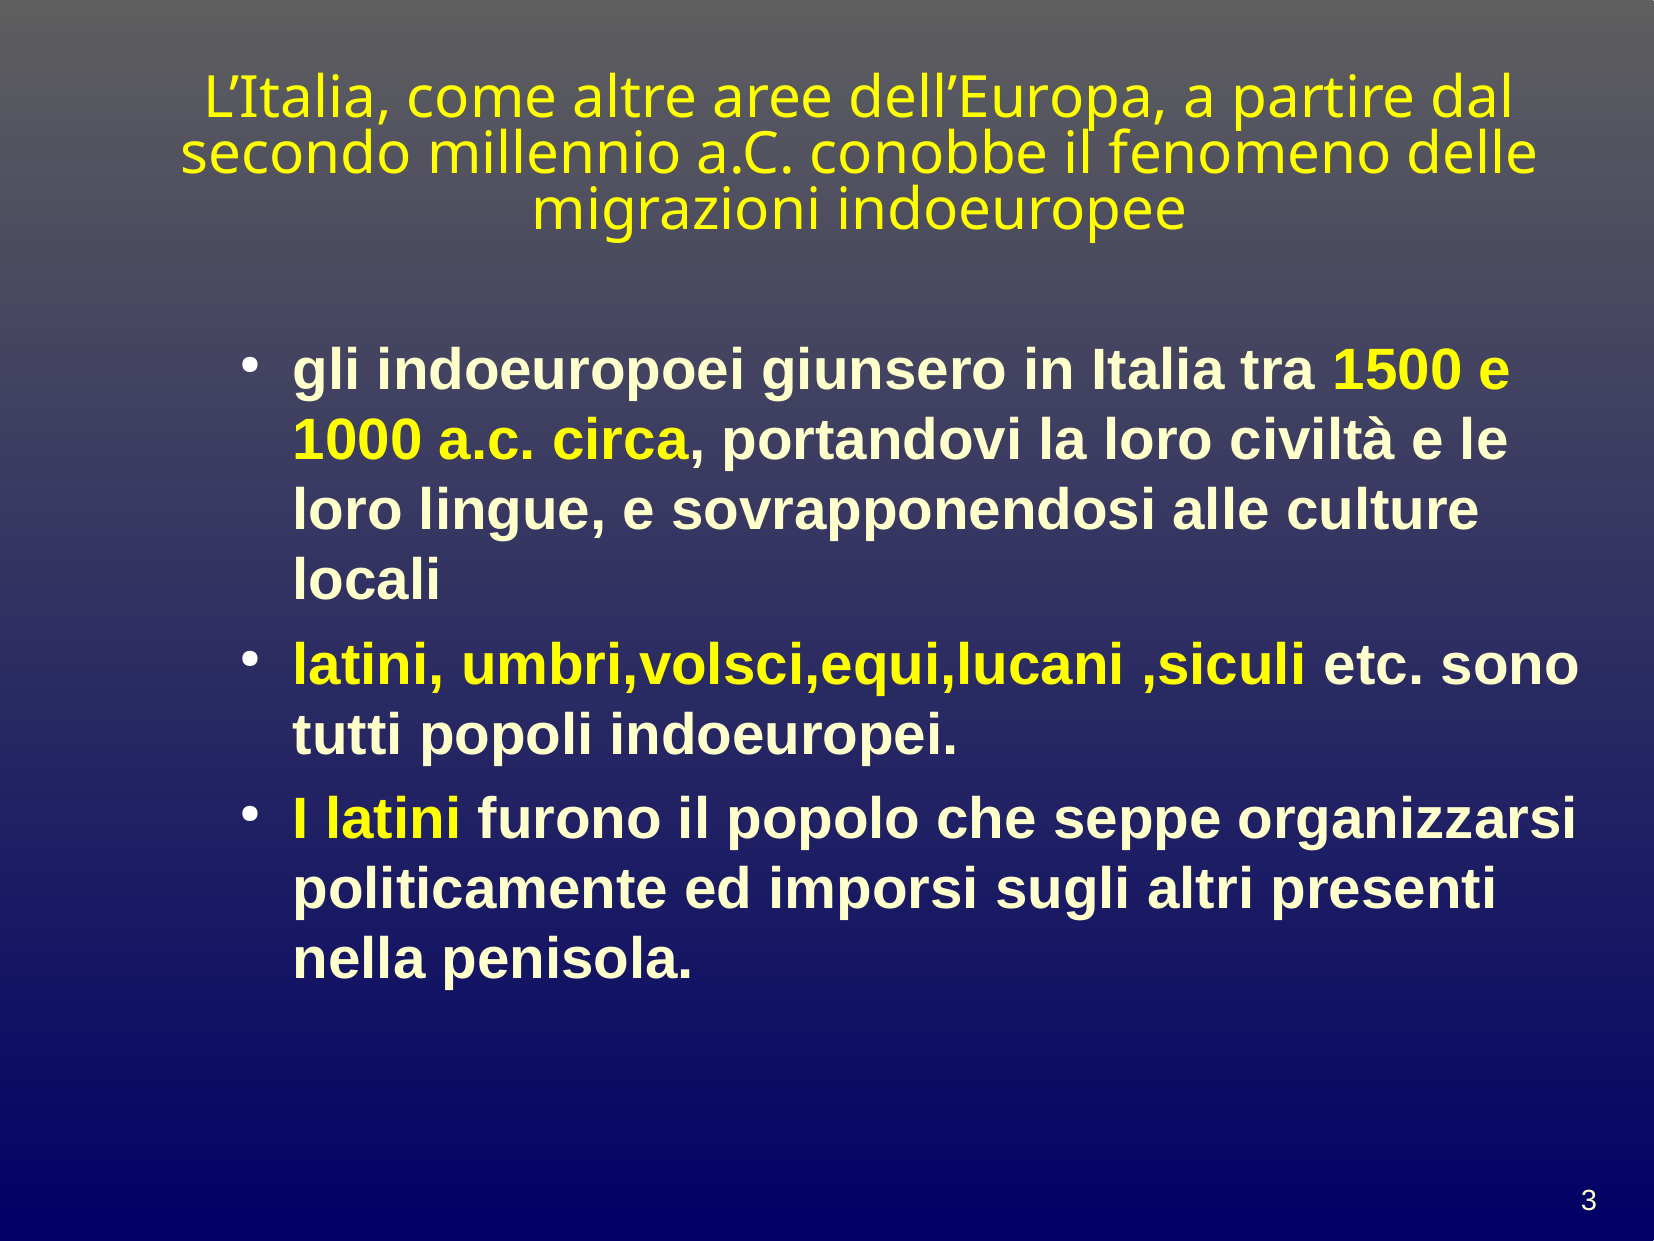

# L’Italia, come altre aree dell’Europa, a partire dal secondo millennio a.C. conobbe il fenomeno delle migrazioni indoeuropee
gli indoeuropoei giunsero in Italia tra 1500 e 1000 a.c. circa, portandovi la loro civiltà e le loro lingue, e sovrapponendosi alle culture locali
latini, umbri,volsci,equi,lucani ,siculi etc. sono tutti popoli indoeuropei.
I latini furono il popolo che seppe organizzarsi politicamente ed imporsi sugli altri presenti nella penisola.